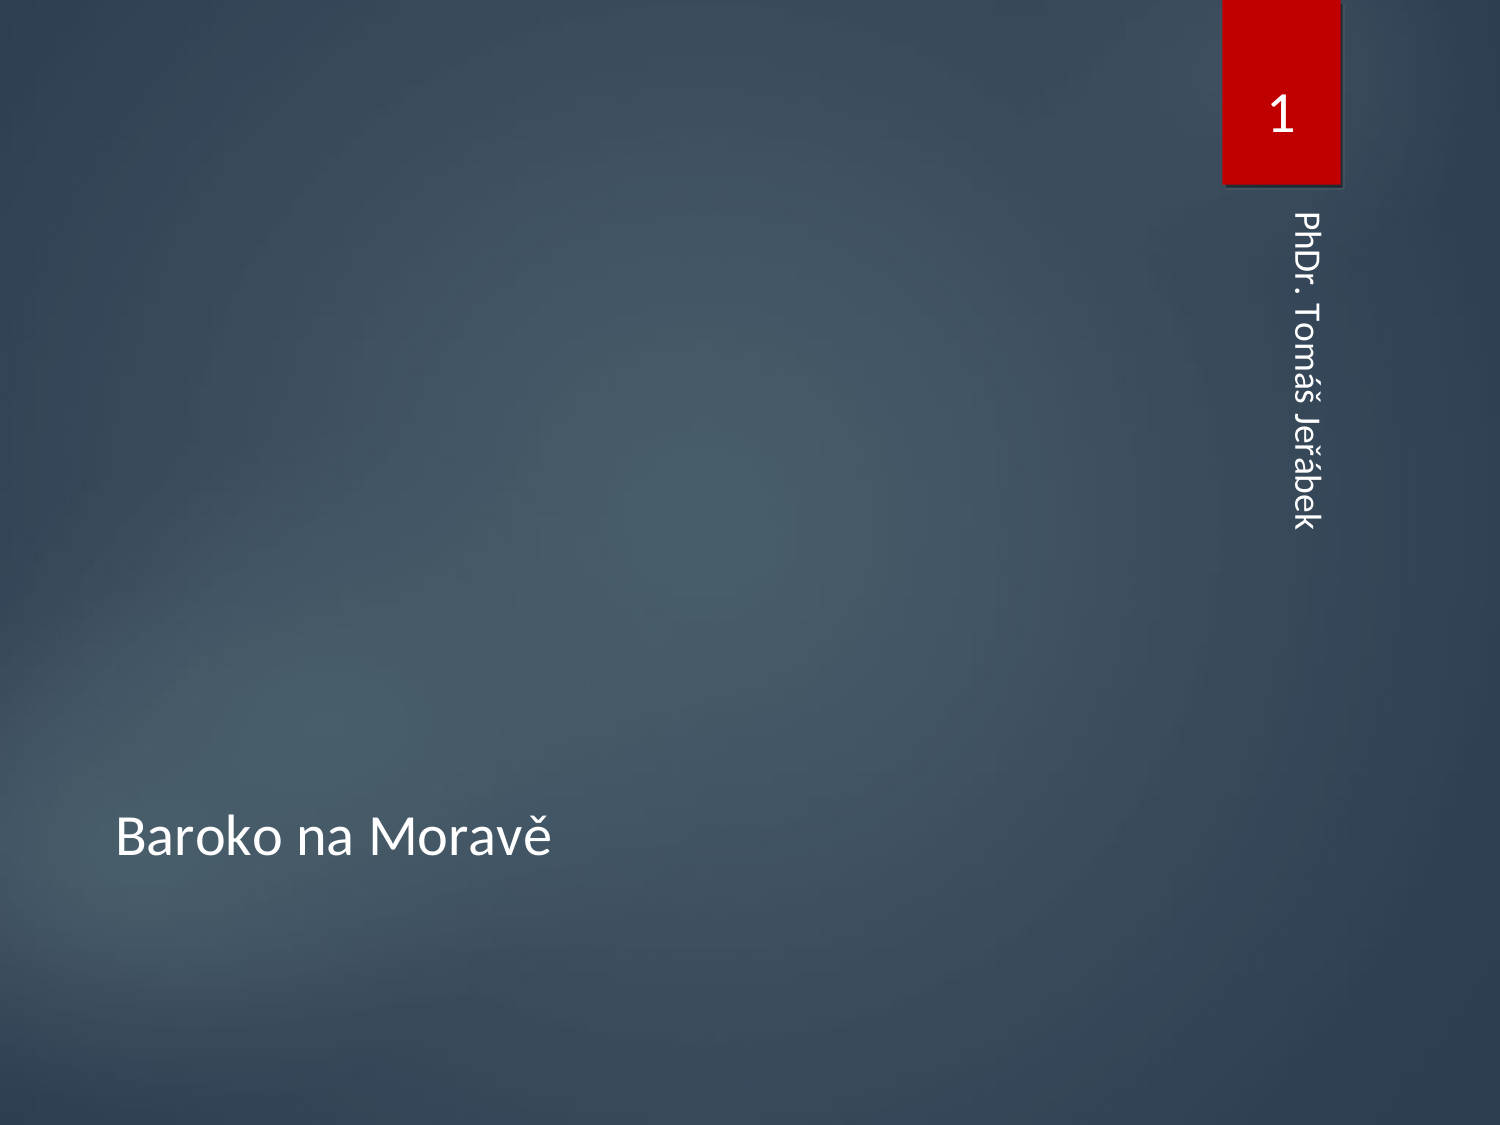

1
PhDr. Tomáš Jeřábek
# Baroko na Moravě